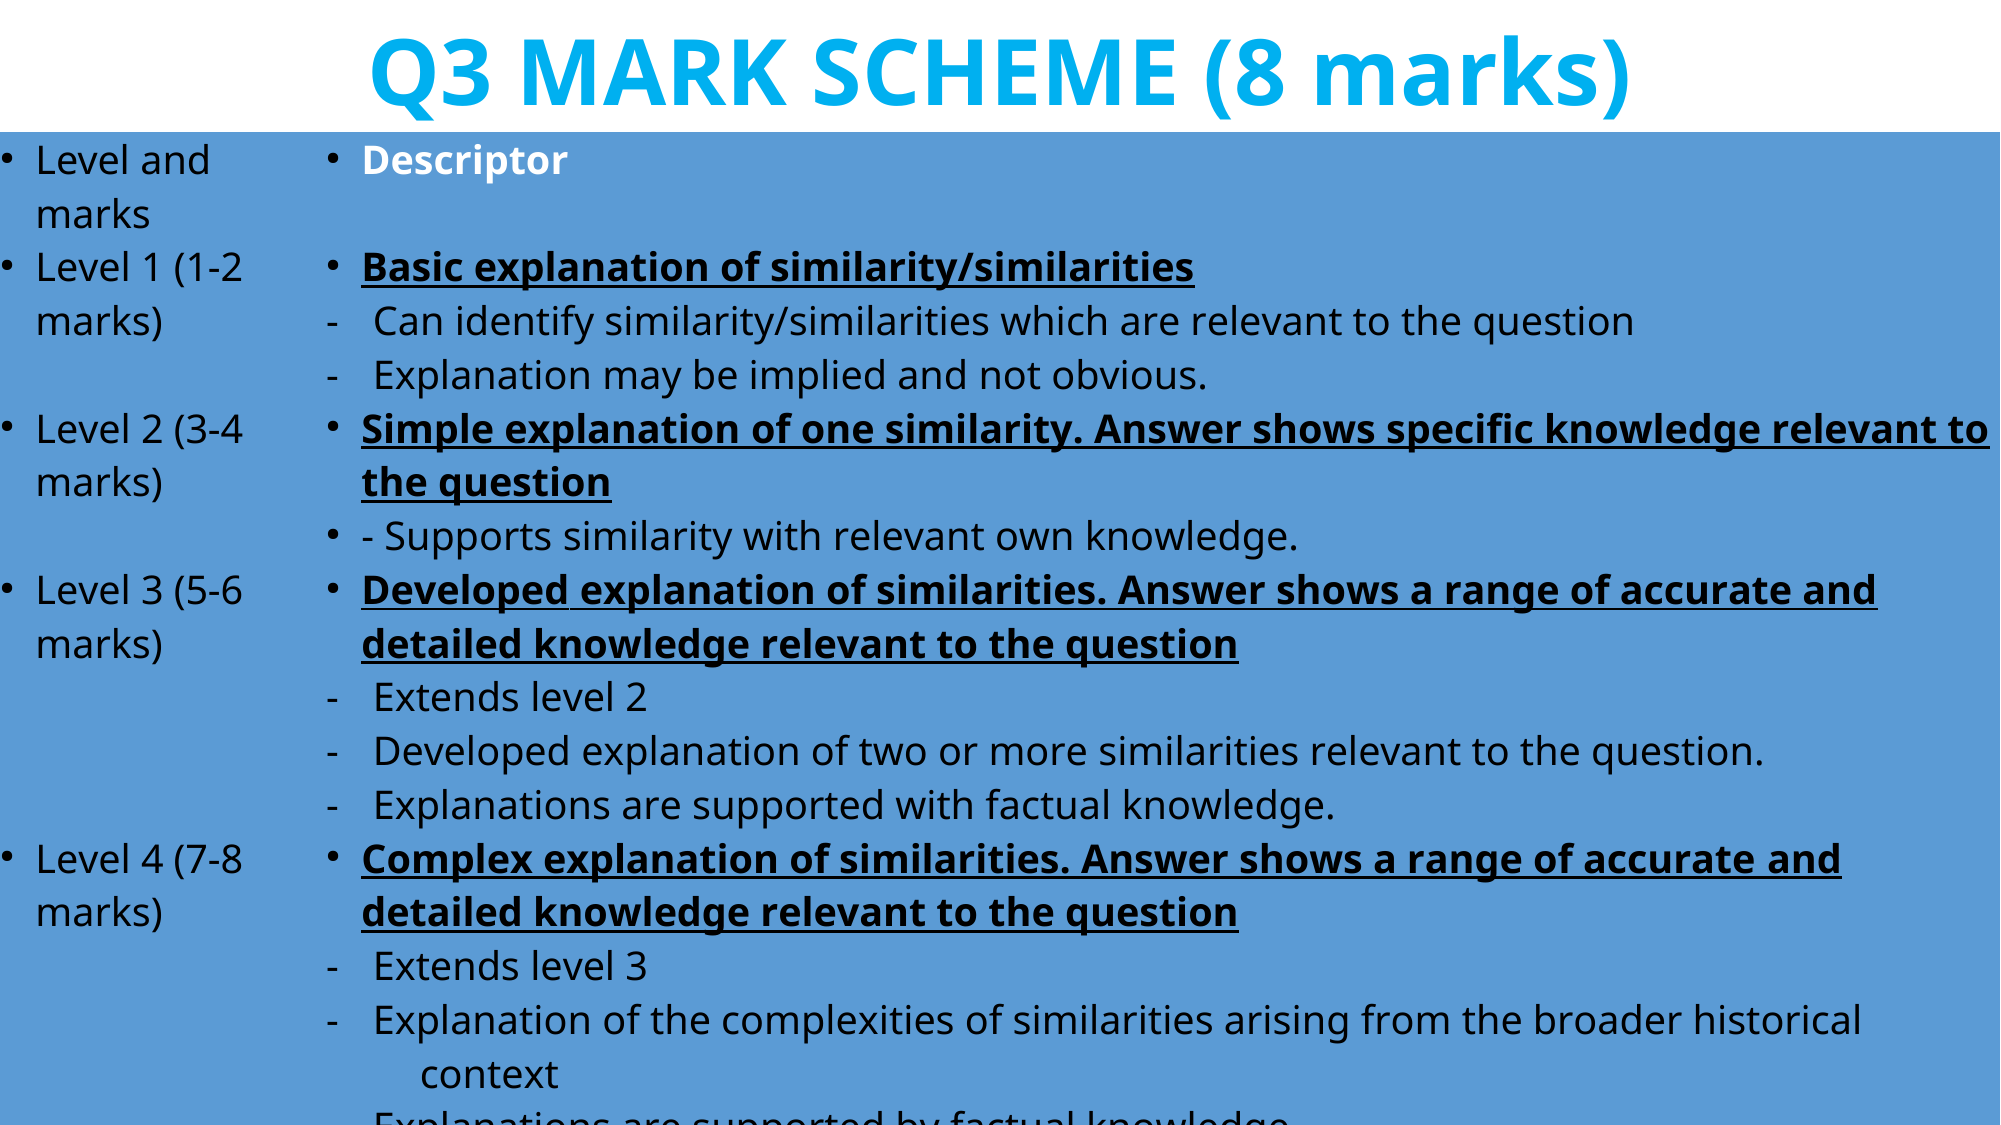

# Q3 MARK SCHEME (8 marks)
| Level and marks | Descriptor |
| --- | --- |
| Level 1 (1-2 marks) | Basic explanation of similarity/similarities Can identify similarity/similarities which are relevant to the question Explanation may be implied and not obvious. |
| Level 2 (3-4 marks) | Simple explanation of one similarity. Answer shows specific knowledge relevant to the question - Supports similarity with relevant own knowledge. |
| Level 3 (5-6 marks) | Developed explanation of similarities. Answer shows a range of accurate and detailed knowledge relevant to the question Extends level 2 Developed explanation of two or more similarities relevant to the question. Explanations are supported with factual knowledge. |
| Level 4 (7-8 marks) | Complex explanation of similarities. Answer shows a range of accurate and detailed knowledge relevant to the question Extends level 3 Explanation of the complexities of similarities arising from the broader historical context Explanations are supported by factual knowledge |